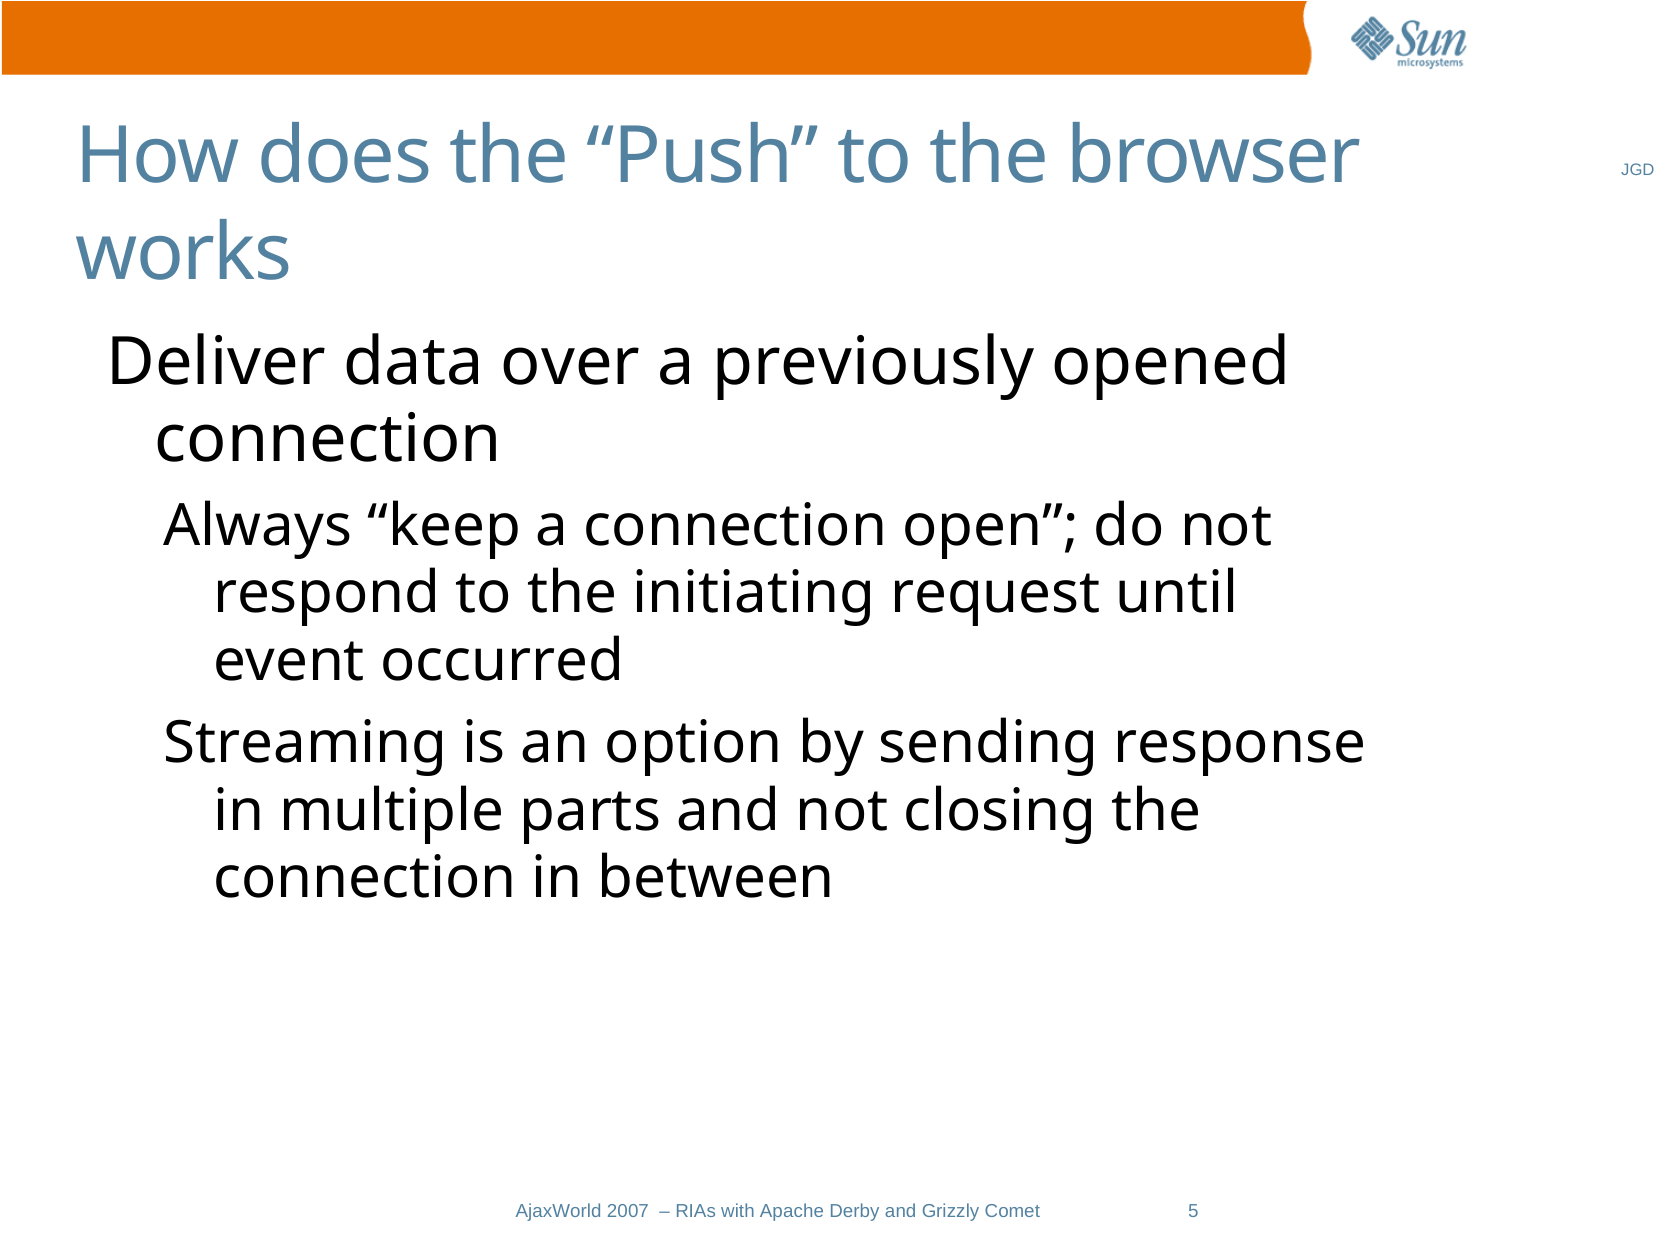

# How does the “Push” to the browser works
Deliver data over a previously opened connection
Always “keep a connection open”; do not respond to the initiating request until event occurred
Streaming is an option by sending response in multiple parts and not closing the connection in between